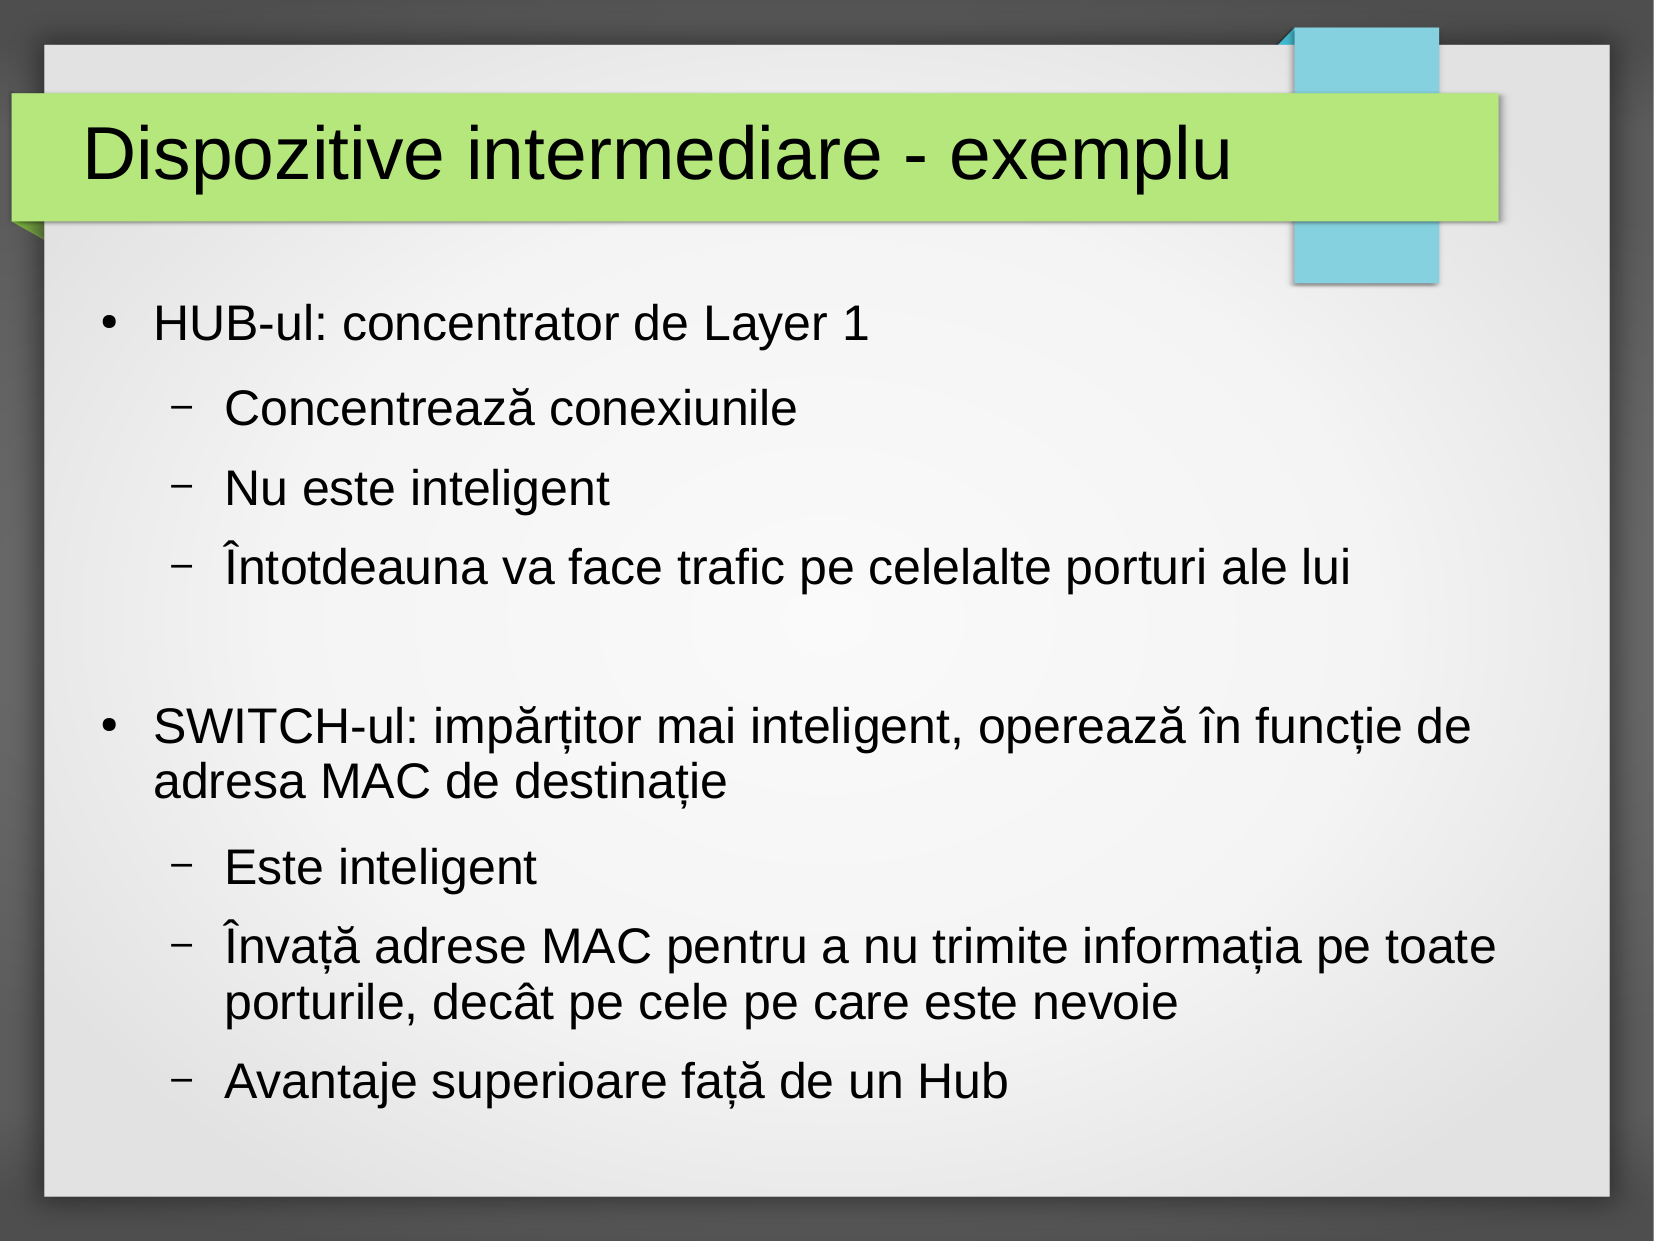

# Dispozitive intermediare - exemplu
HUB-ul: concentrator de Layer 1
Concentrează conexiunile
Nu este inteligent
Întotdeauna va face trafic pe celelalte porturi ale lui
SWITCH-ul: impărțitor mai inteligent, operează în funcție de adresa MAC de destinație
Este inteligent
Învață adrese MAC pentru a nu trimite informația pe toate porturile, decât pe cele pe care este nevoie
Avantaje superioare față de un Hub